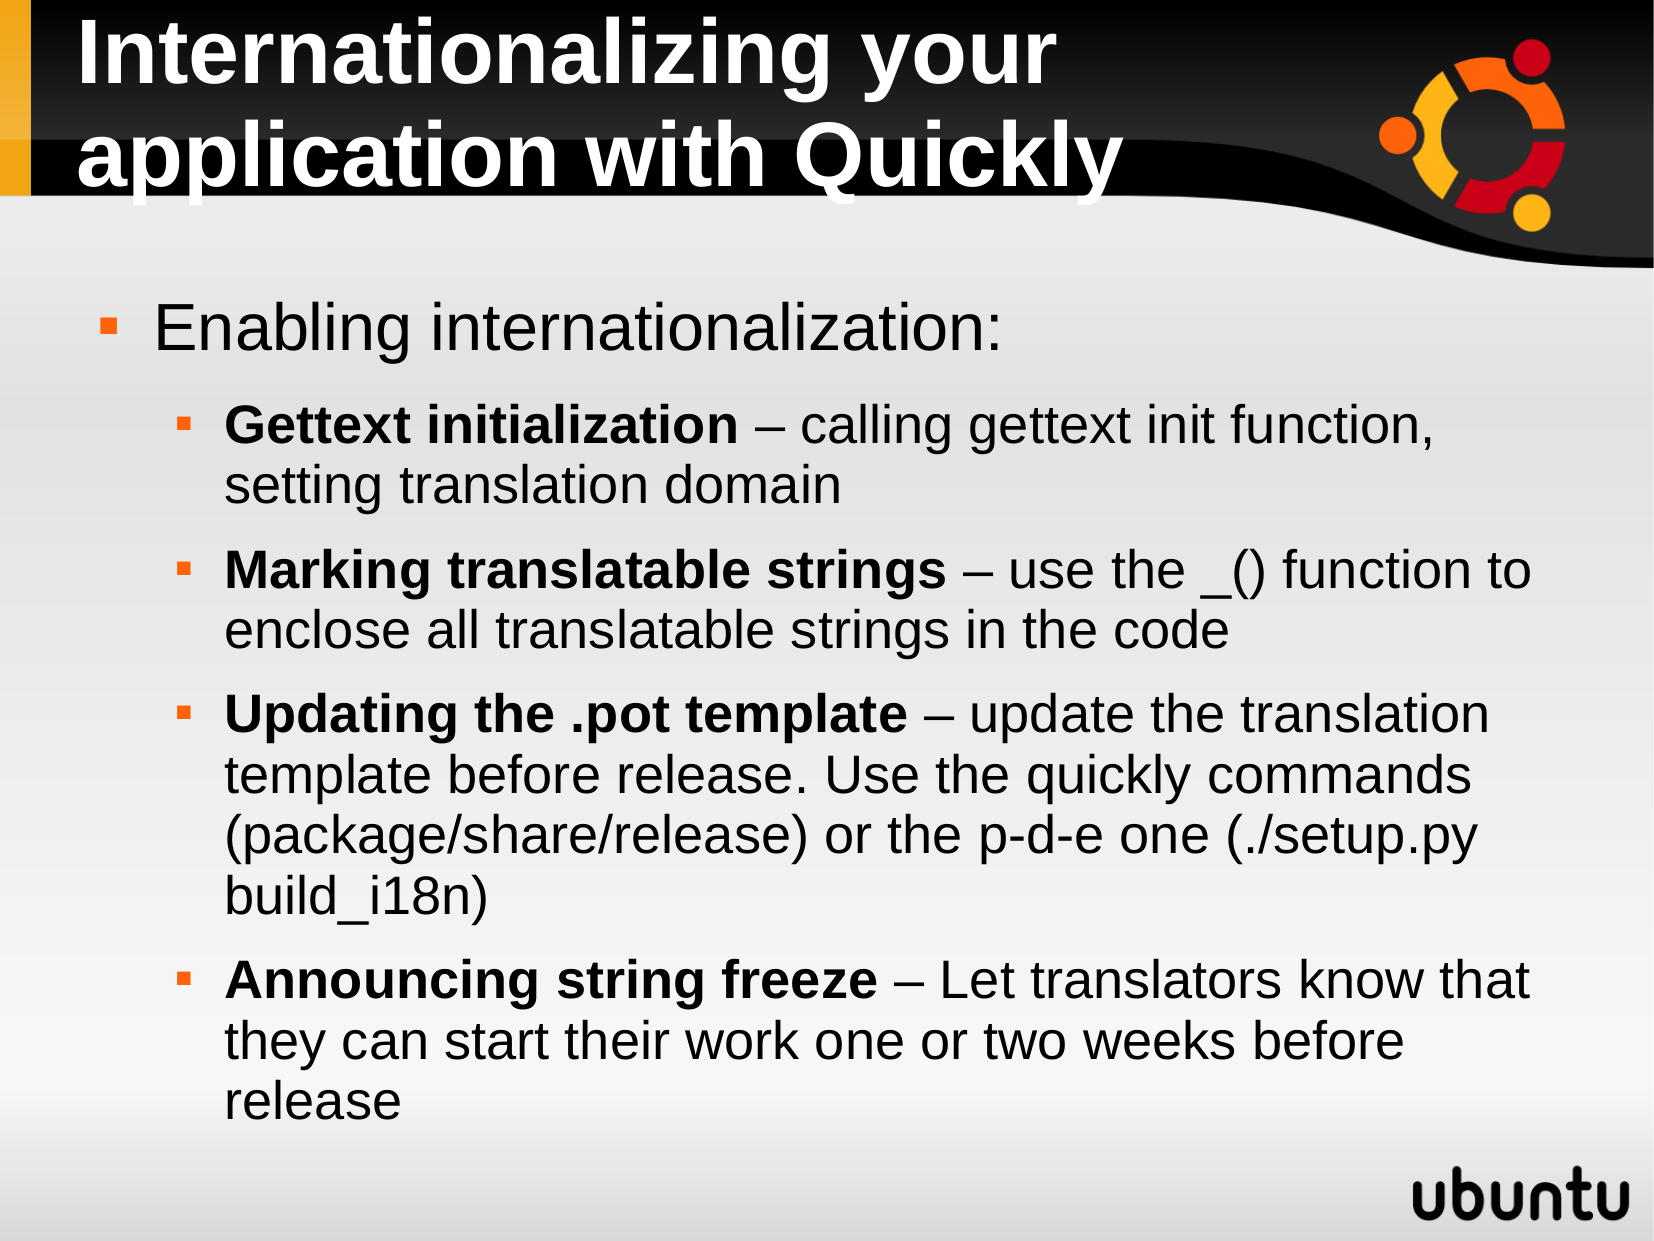

# Internationalizing your application with Quickly
Enabling internationalization:
Gettext initialization – calling gettext init function, setting translation domain
Marking translatable strings – use the _() function to enclose all translatable strings in the code
Updating the .pot template – update the translation template before release. Use the quickly commands (package/share/release) or the p-d-e one (./setup.py build_i18n)
Announcing string freeze – Let translators know that they can start their work one or two weeks before release